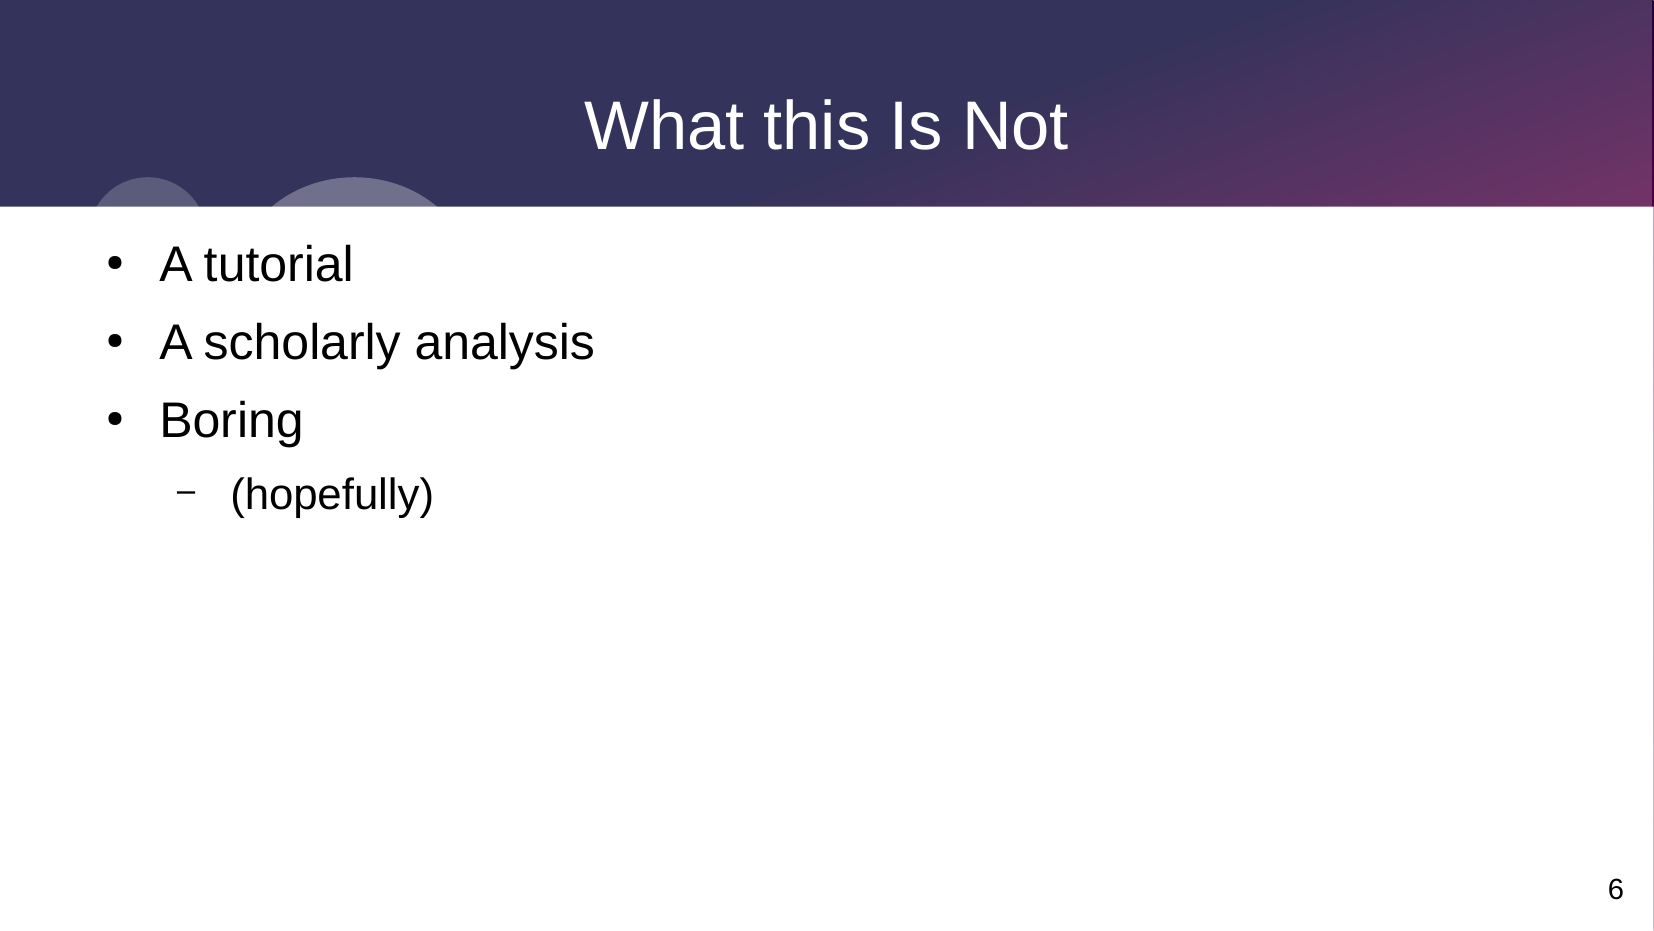

# What this Is Not
A tutorial
A scholarly analysis
Boring
(hopefully)